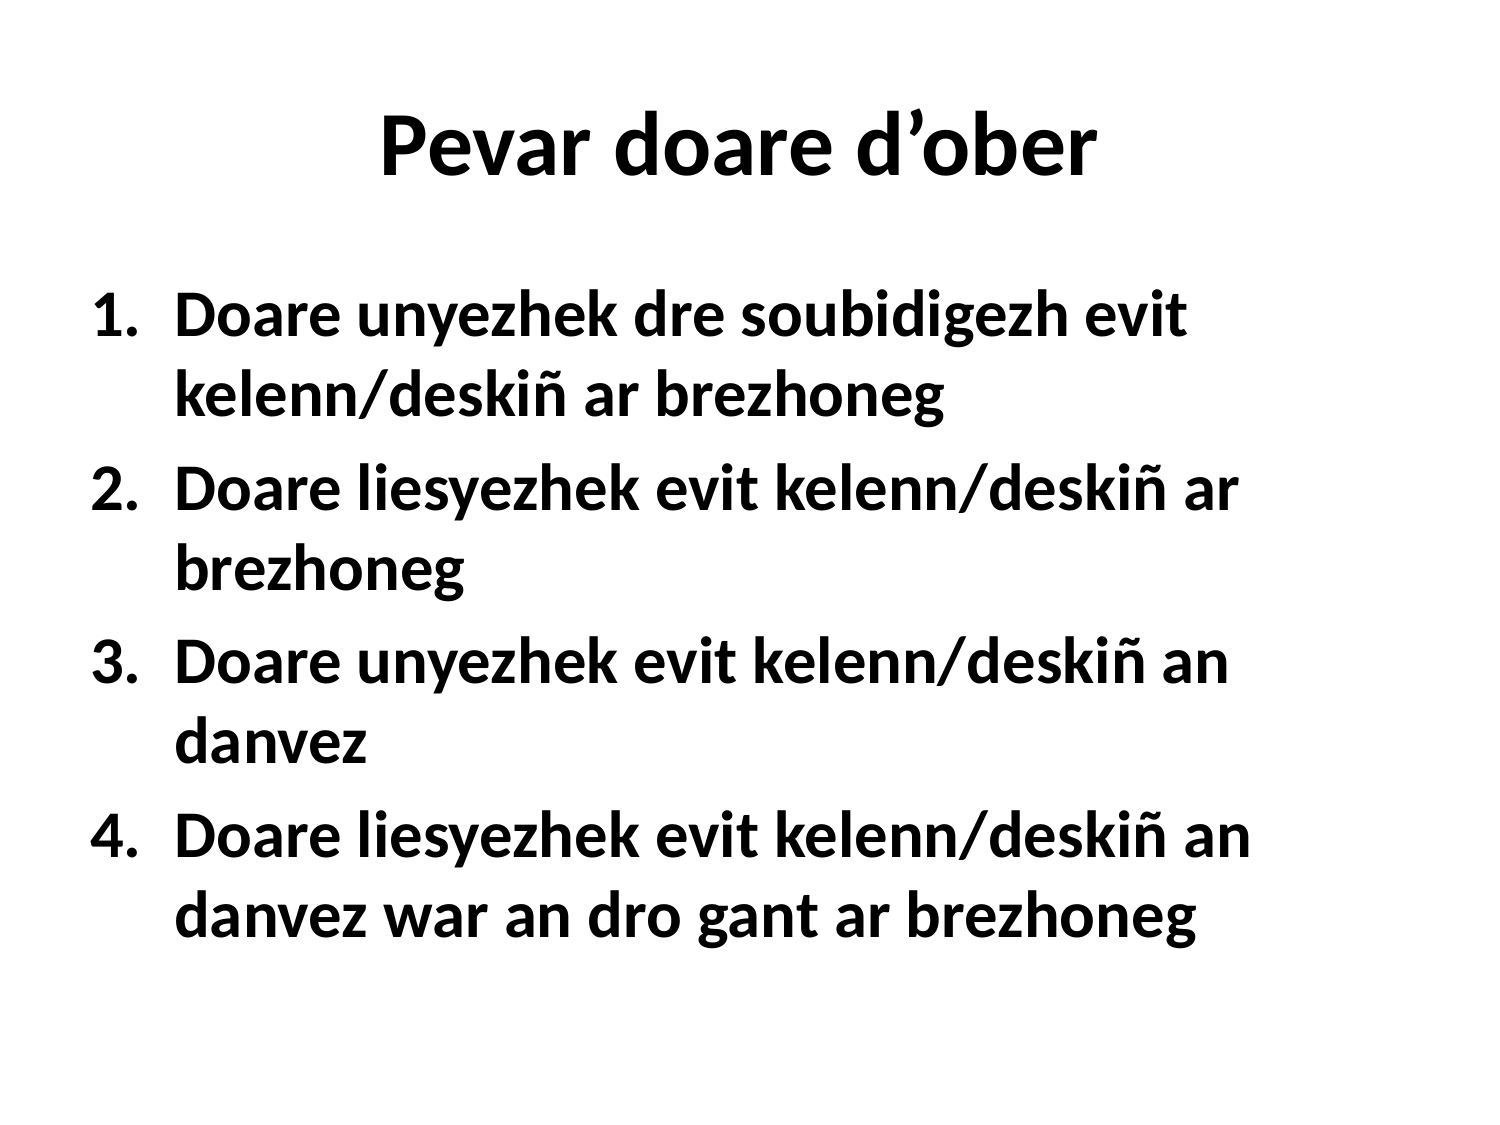

# Pevar doare d’ober
Doare unyezhek dre soubidigezh evit kelenn/deskiñ ar brezhoneg
Doare liesyezhek evit kelenn/deskiñ ar brezhoneg
Doare unyezhek evit kelenn/deskiñ an danvez
Doare liesyezhek evit kelenn/deskiñ an danvez war an dro gant ar brezhoneg